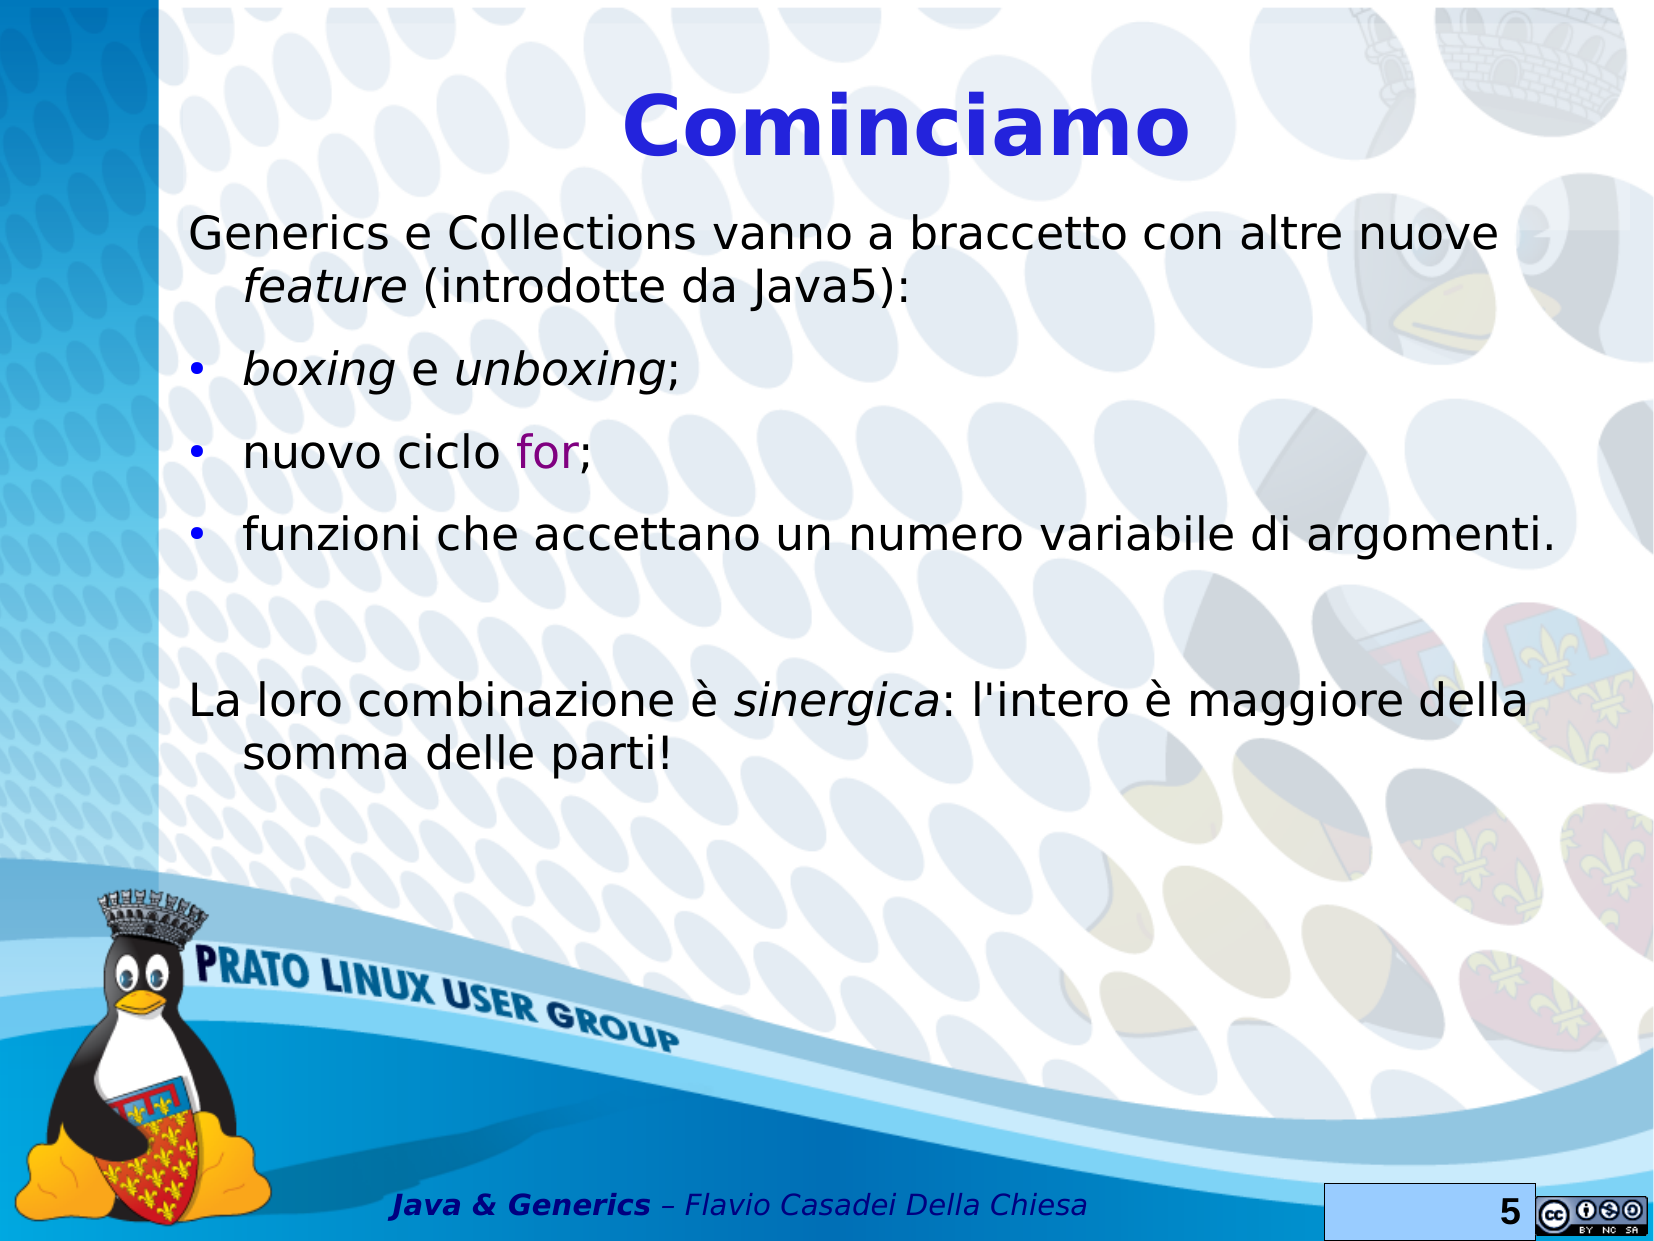

# Cominciamo
Generics e Collections vanno a braccetto con altre nuove feature (introdotte da Java5):
boxing e unboxing;
nuovo ciclo for;
funzioni che accettano un numero variabile di argomenti.
La loro combinazione è sinergica: l'intero è maggiore della somma delle parti!